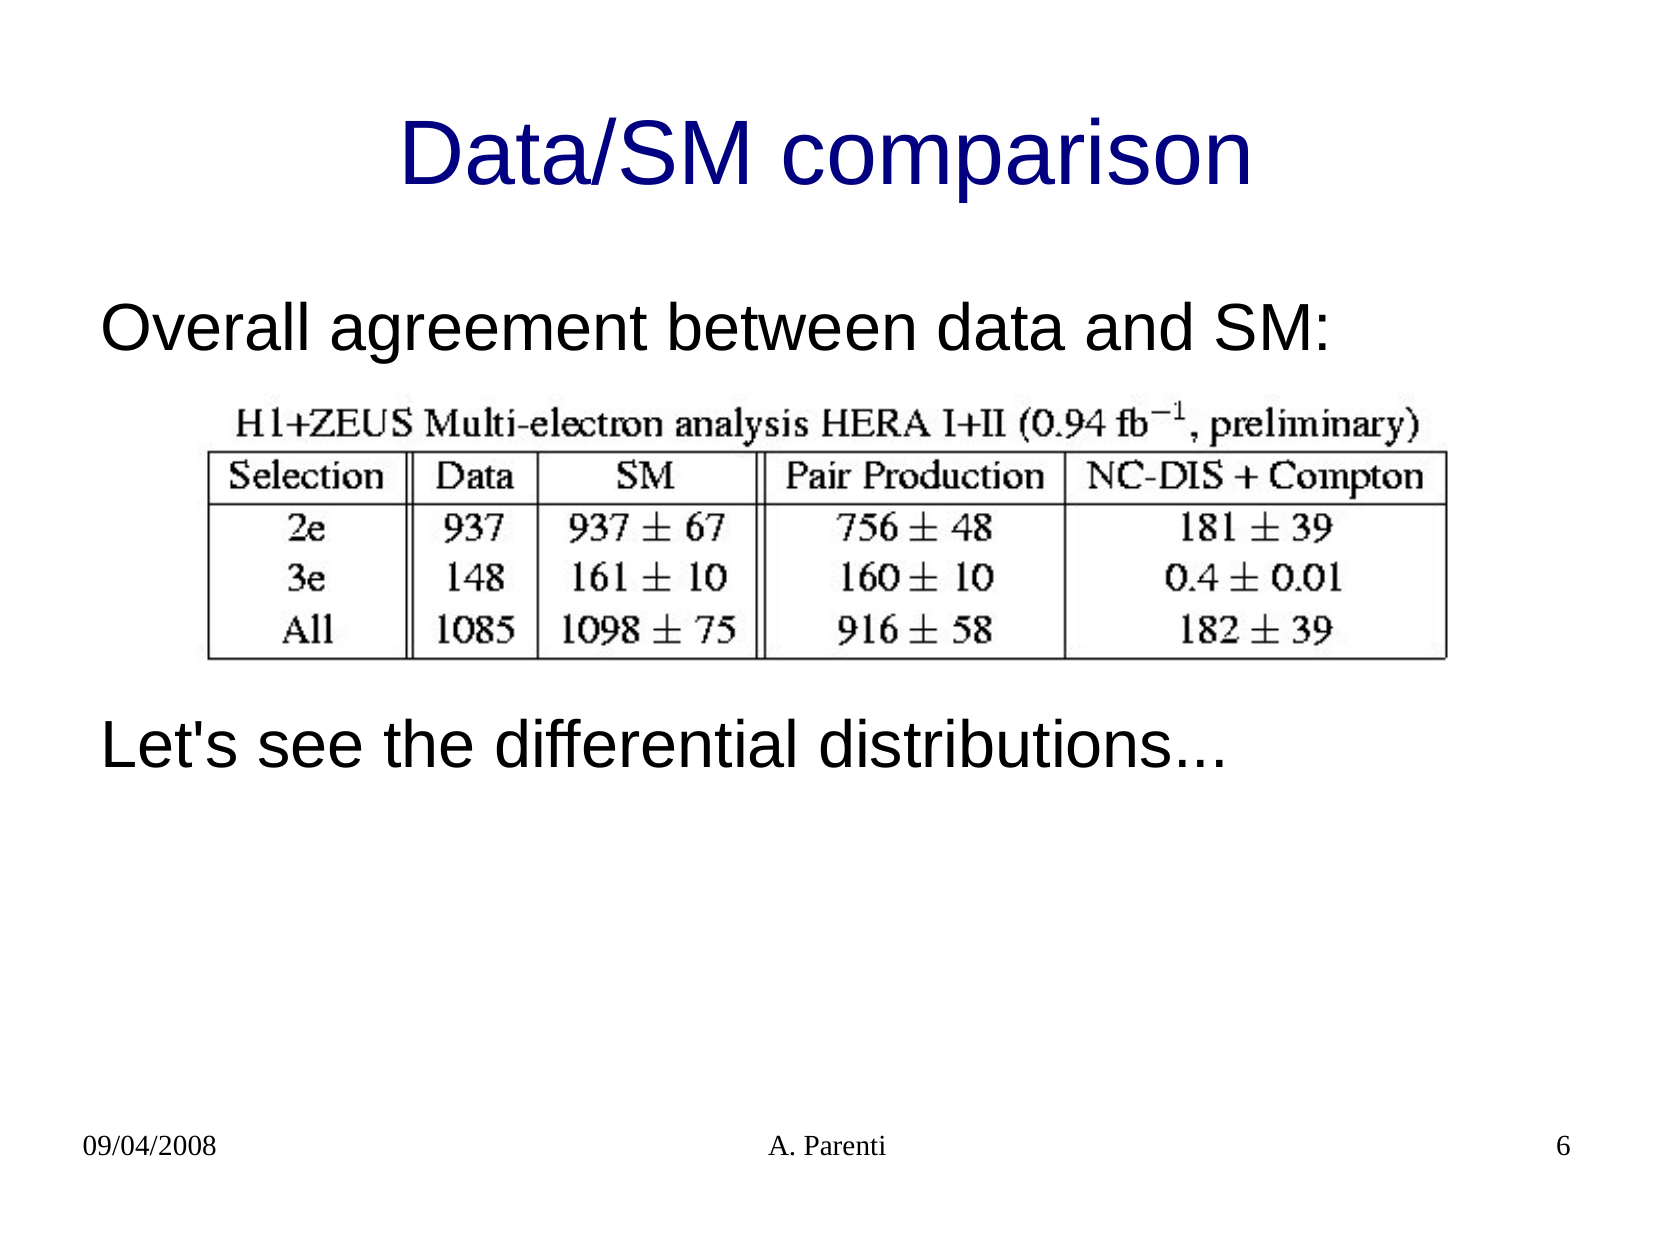

# Data/SM comparison
Overall agreement between data and SM:
Let's see the differential distributions...
09/04/2008
A. Parenti
6